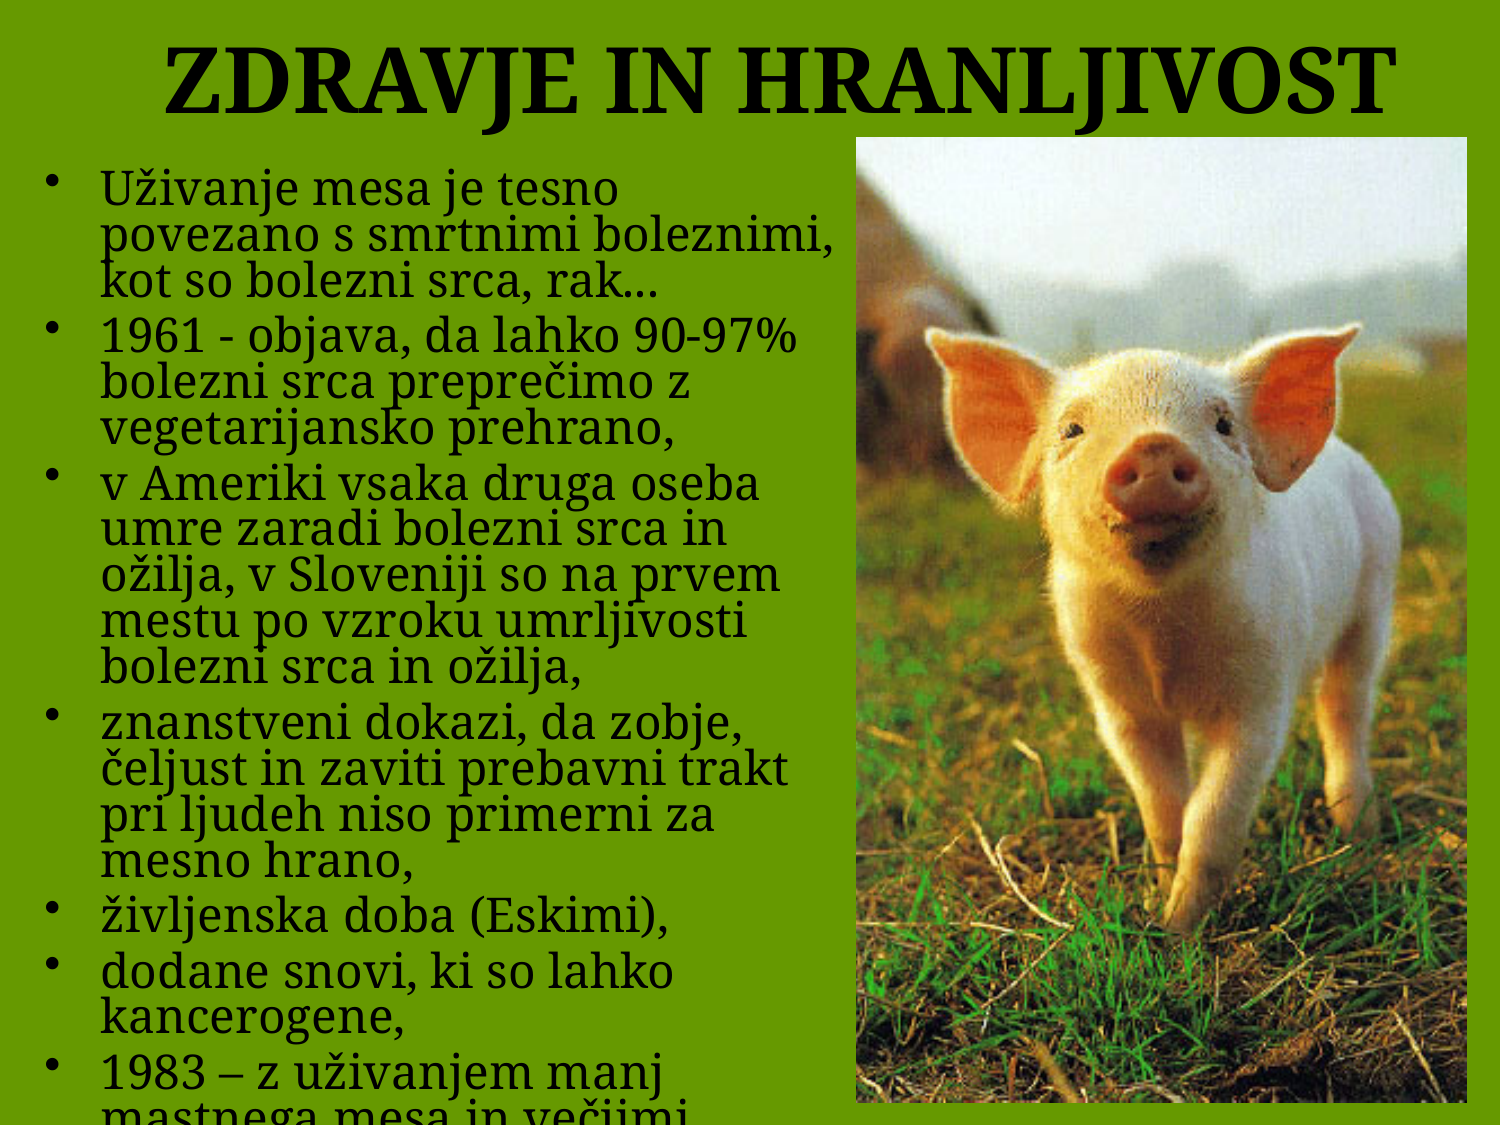

# ZDRAVJE IN HRANLJIVOST
Uživanje mesa je tesno povezano s smrtnimi boleznimi, kot so bolezni srca, rak...
1961 - objava, da lahko 90-97% bolezni srca preprečimo z vegetarijansko prehrano,
v Ameriki vsaka druga oseba umre zaradi bolezni srca in ožilja, v Sloveniji so na prvem mestu po vzroku umrljivosti bolezni srca in ožilja,
znanstveni dokazi, da zobje, čeljust in zaviti prebavni trakt pri ljudeh niso primerni za mesno hrano,
življenska doba (Eskimi),
dodane snovi, ki so lahko kancerogene,
1983 – z uživanjem manj mastnega mesa in večjimi količinami zelenjave in žita bi preprečili mnogo vrst raka.